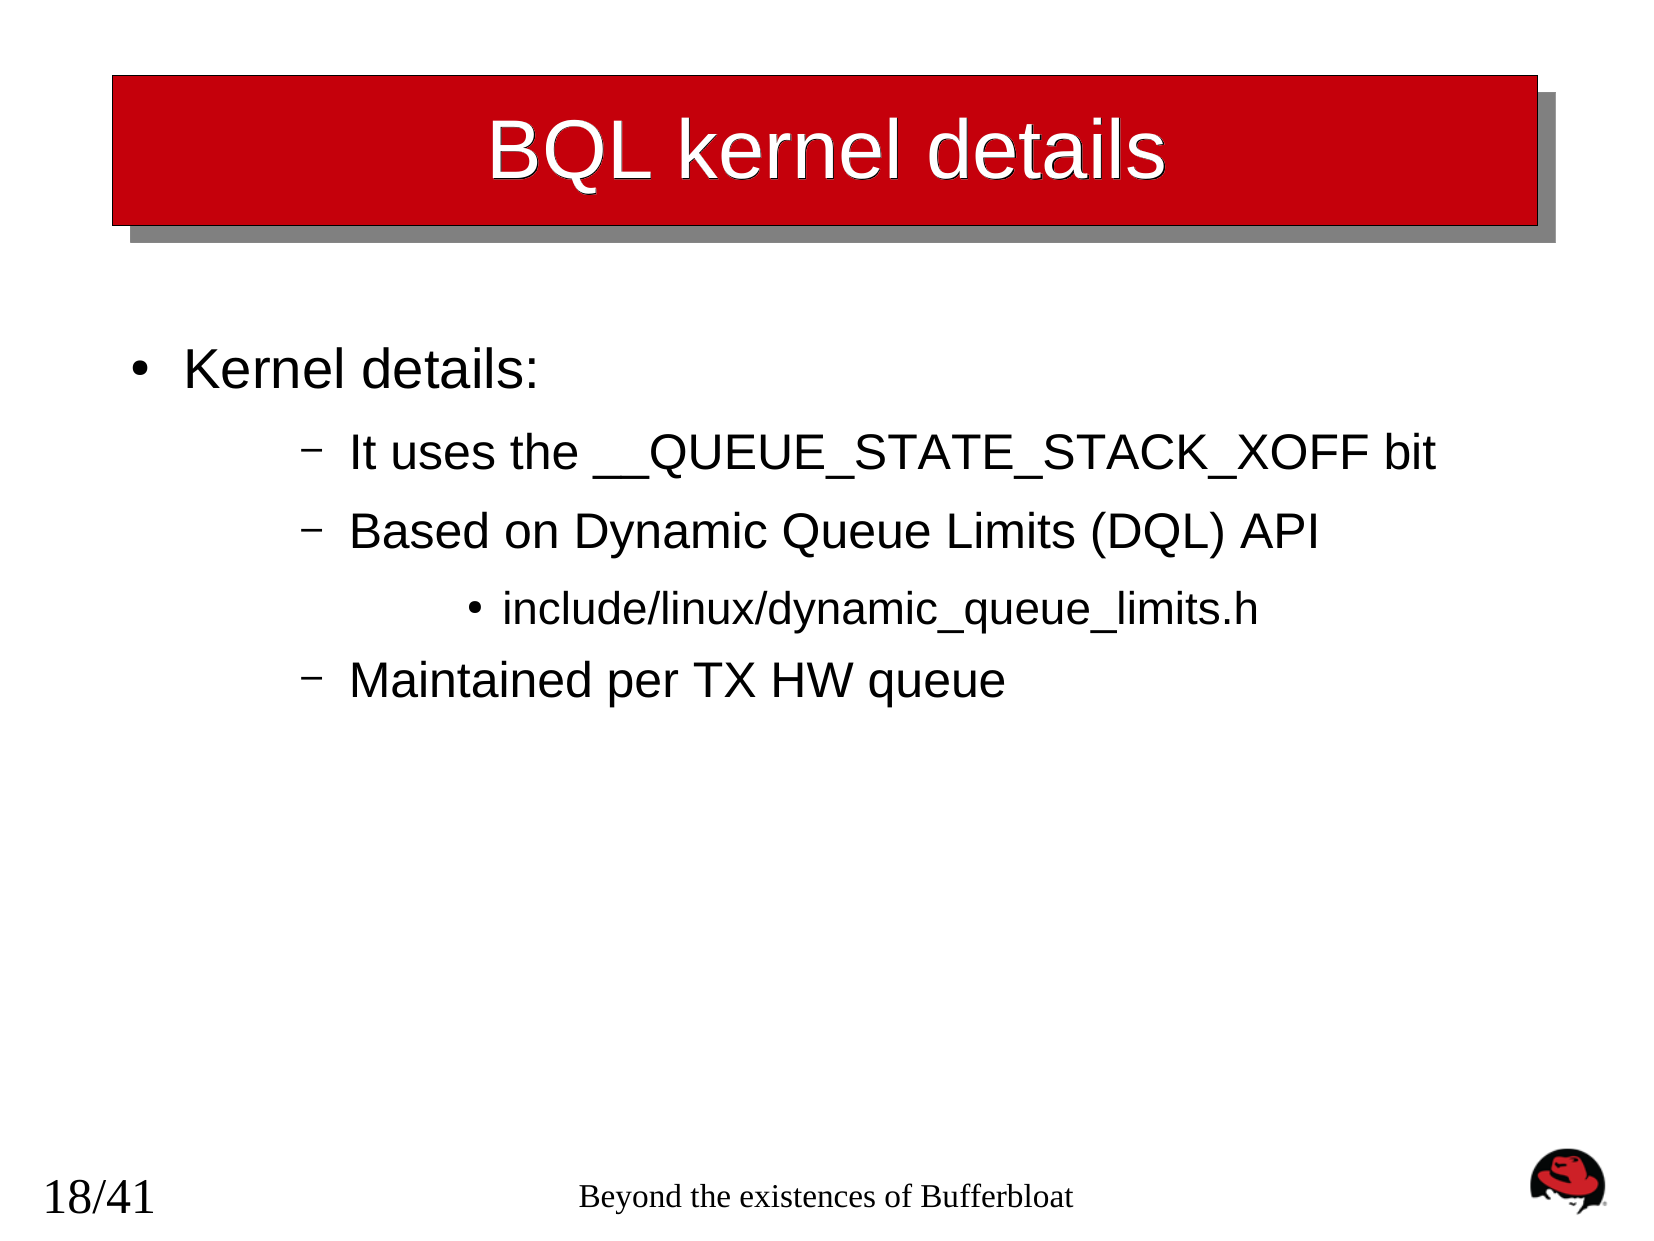

# BQL kernel details
Kernel details:
It uses the __QUEUE_STATE_STACK_XOFF bit
Based on Dynamic Queue Limits (DQL) API
include/linux/dynamic_queue_limits.h
Maintained per TX HW queue